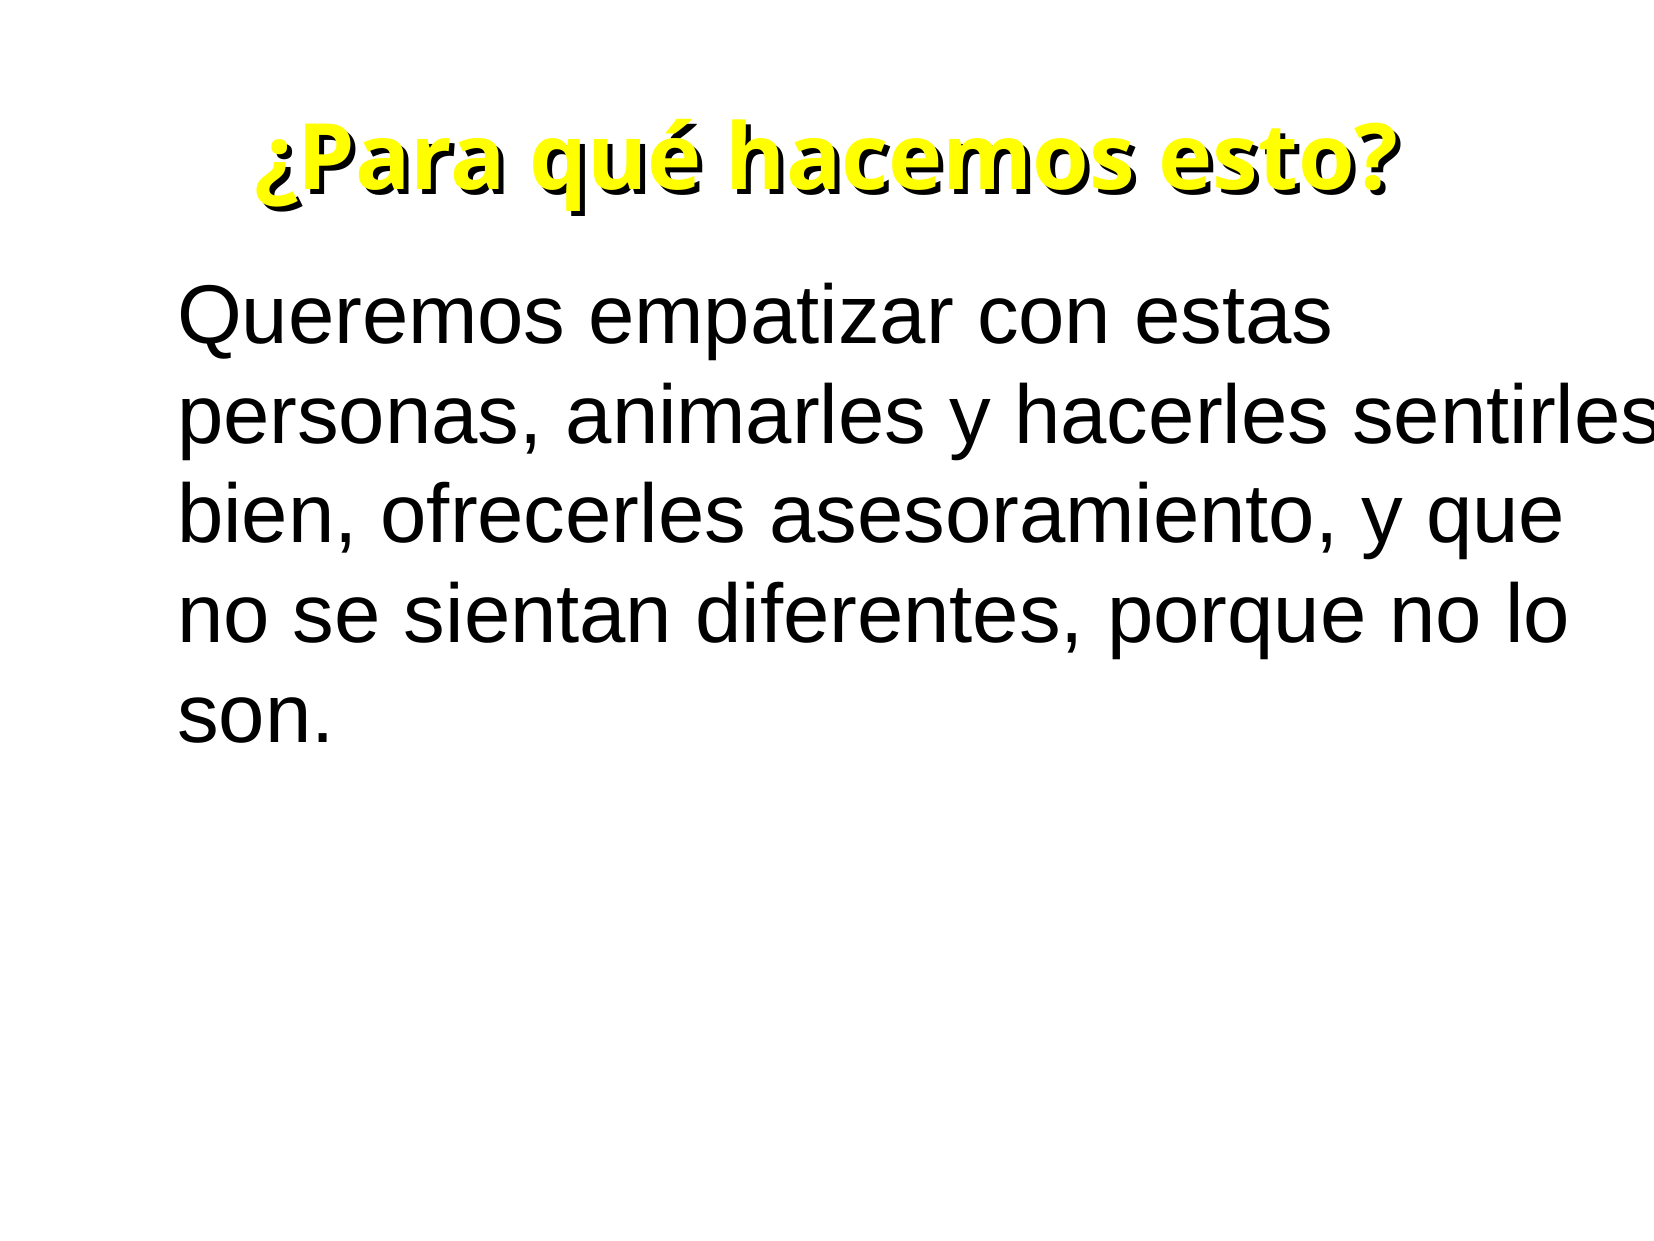

# ¿Para qué hacemos esto?
Queremos empatizar con estas personas, animarles y hacerles sentirles bien, ofrecerles asesoramiento, y que no se sientan diferentes, porque no lo son.